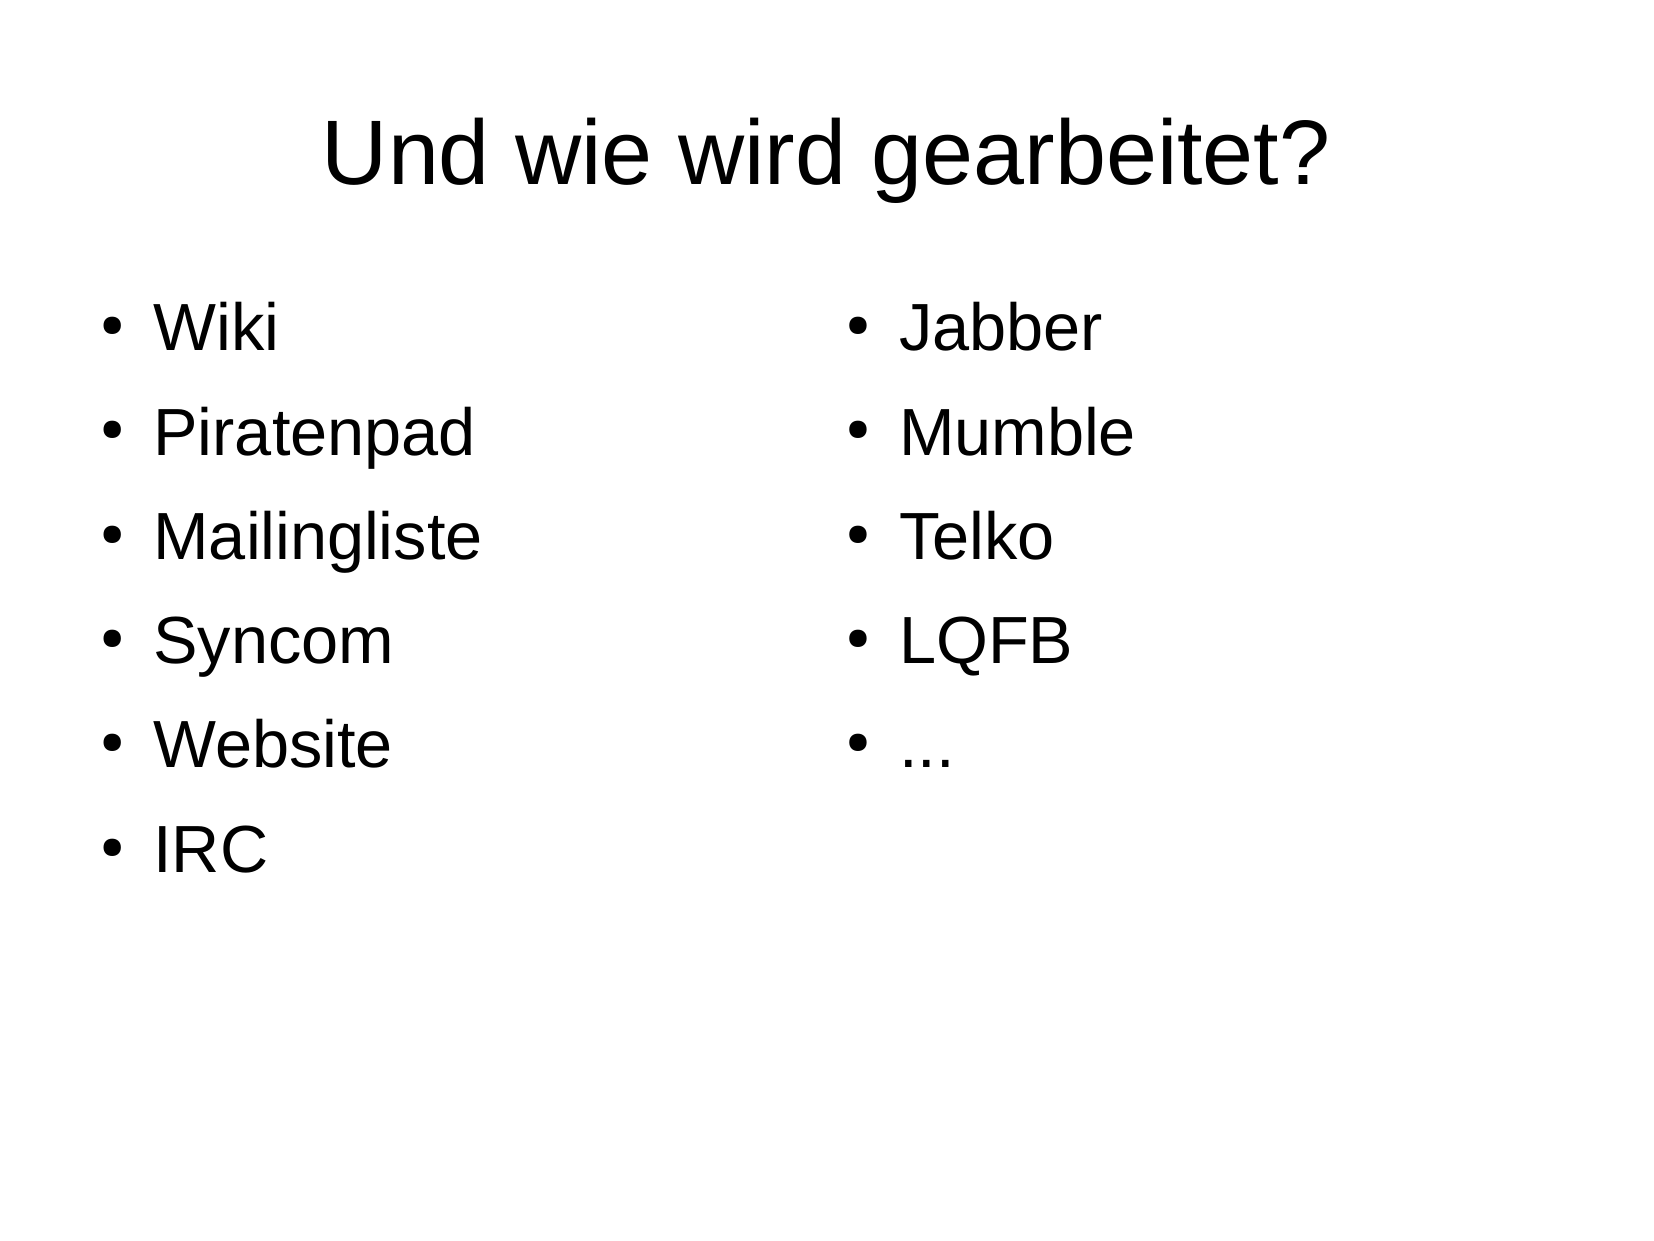

# Und wie wird gearbeitet?
Wiki
Piratenpad
Mailingliste
Syncom
Website
IRC
Jabber
Mumble
Telko
LQFB
...